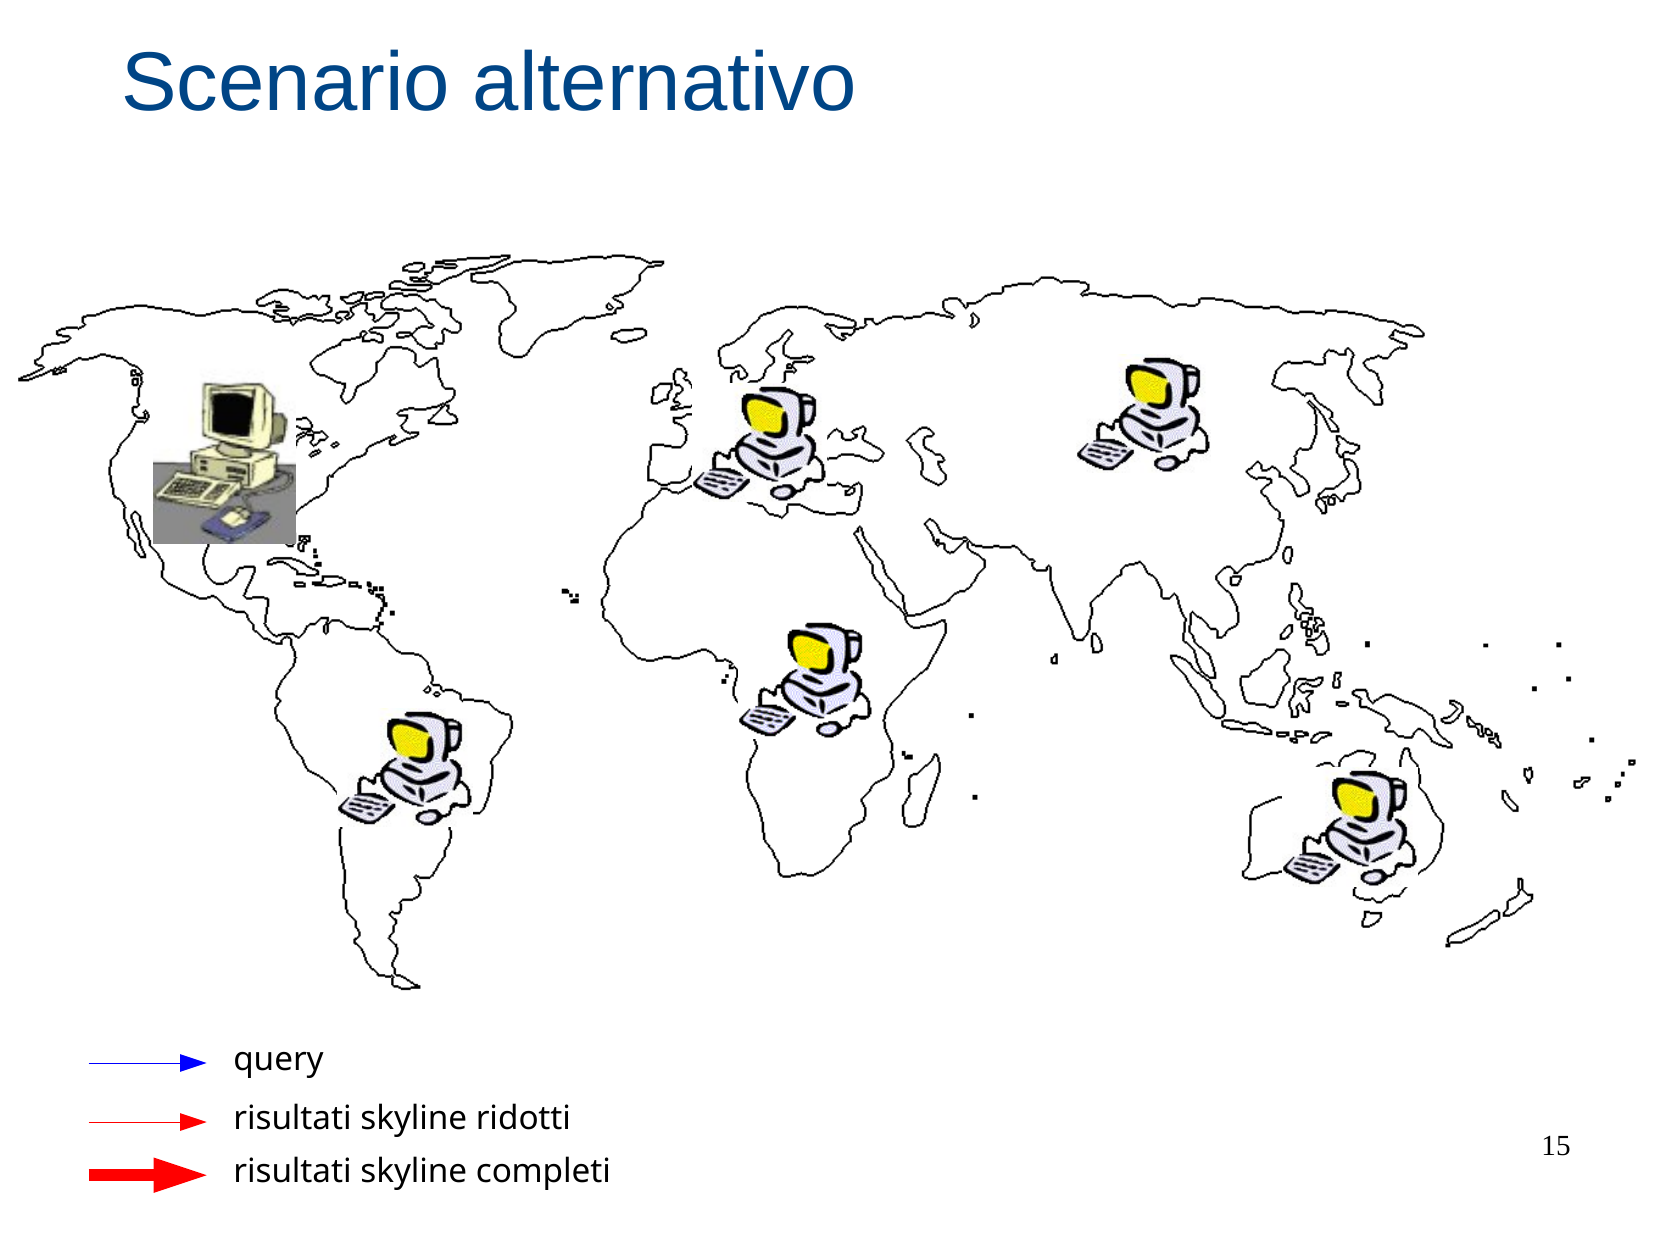

# Scenario alternativo
query
risultati skyline ridotti
15
risultati skyline completi